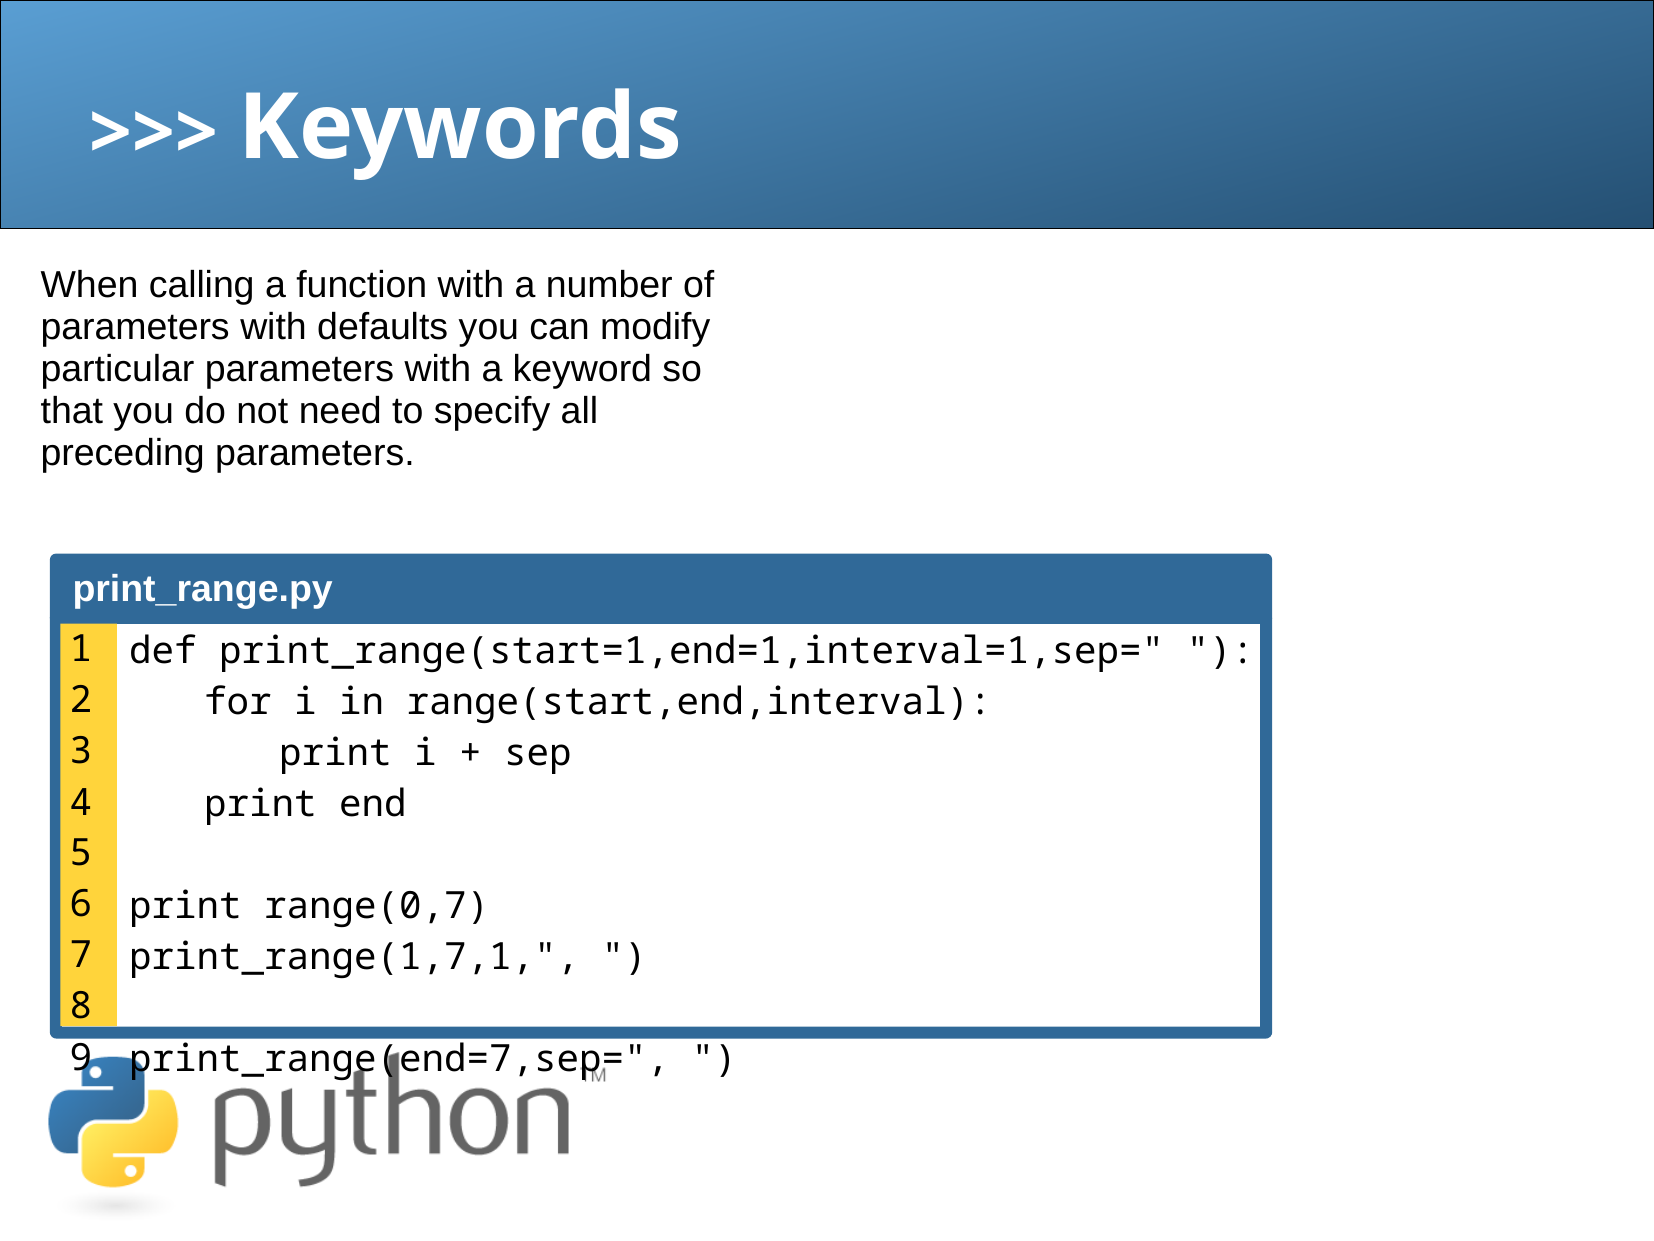

>>> Keywords
When calling a function with a number of parameters with defaults you can modify particular parameters with a keyword so that you do not need to specify all preceding parameters.
print_range.py
1
2
3
4
5
6
7
8
9
def print_range(start=1,end=1,interval=1,sep=" "):
	for i in range(start,end,interval):
		print i + sep
	print end
print range(0,7)
print_range(1,7,1,", ")
print_range(end=7,sep=", ")